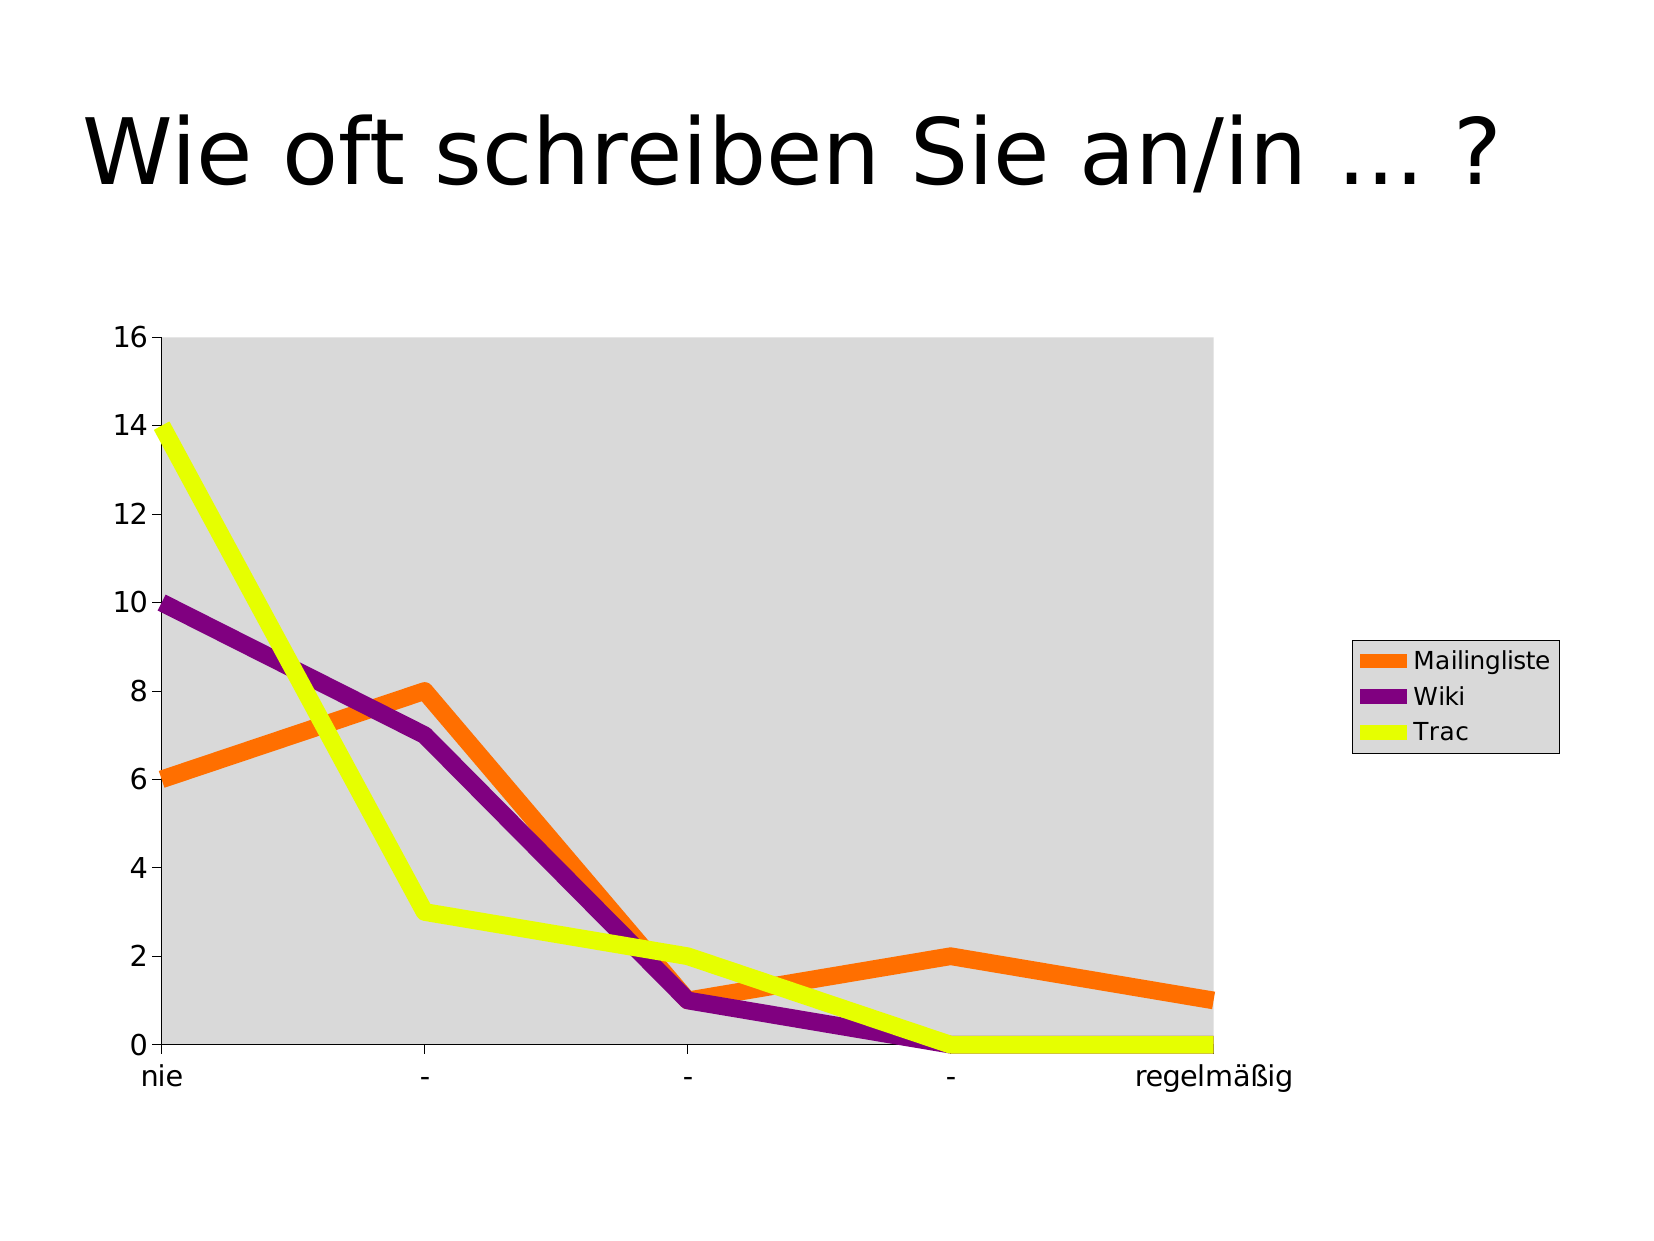

# Wie oft schreiben Sie an/in ... ?
### Chart
| Category | Mailingliste | Wiki | Trac |
|---|---|---|---|
| nie | 6.0 | 10.0 | 14.0 |
| - | 8.0 | 7.0 | 3.0 |
| - | 1.0 | 1.0 | 2.0 |
| - | 2.0 | 0.0 | 0.0 |
| regelmäßig | 1.0 | 0.0 | 0.0 |